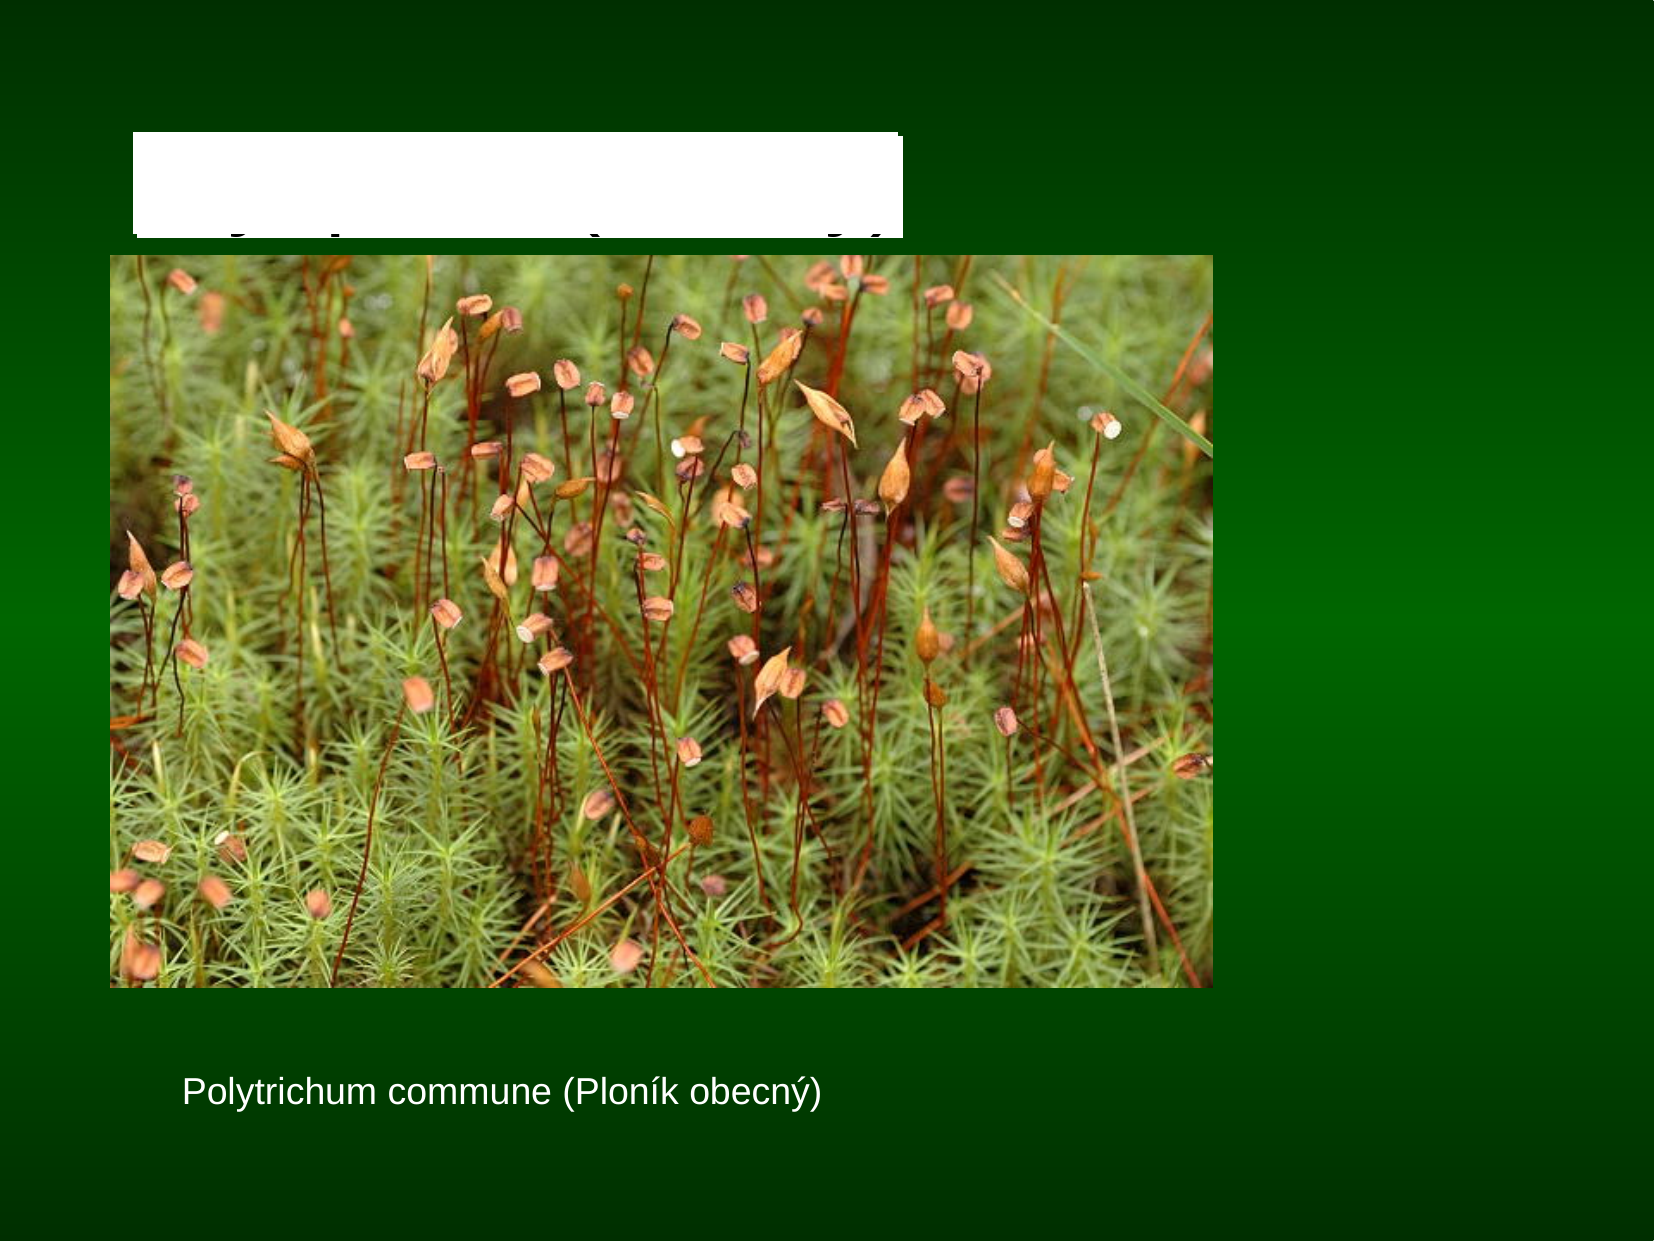

# Bryopsida (Mechy)
Polytrichum commune (Ploník obecný)